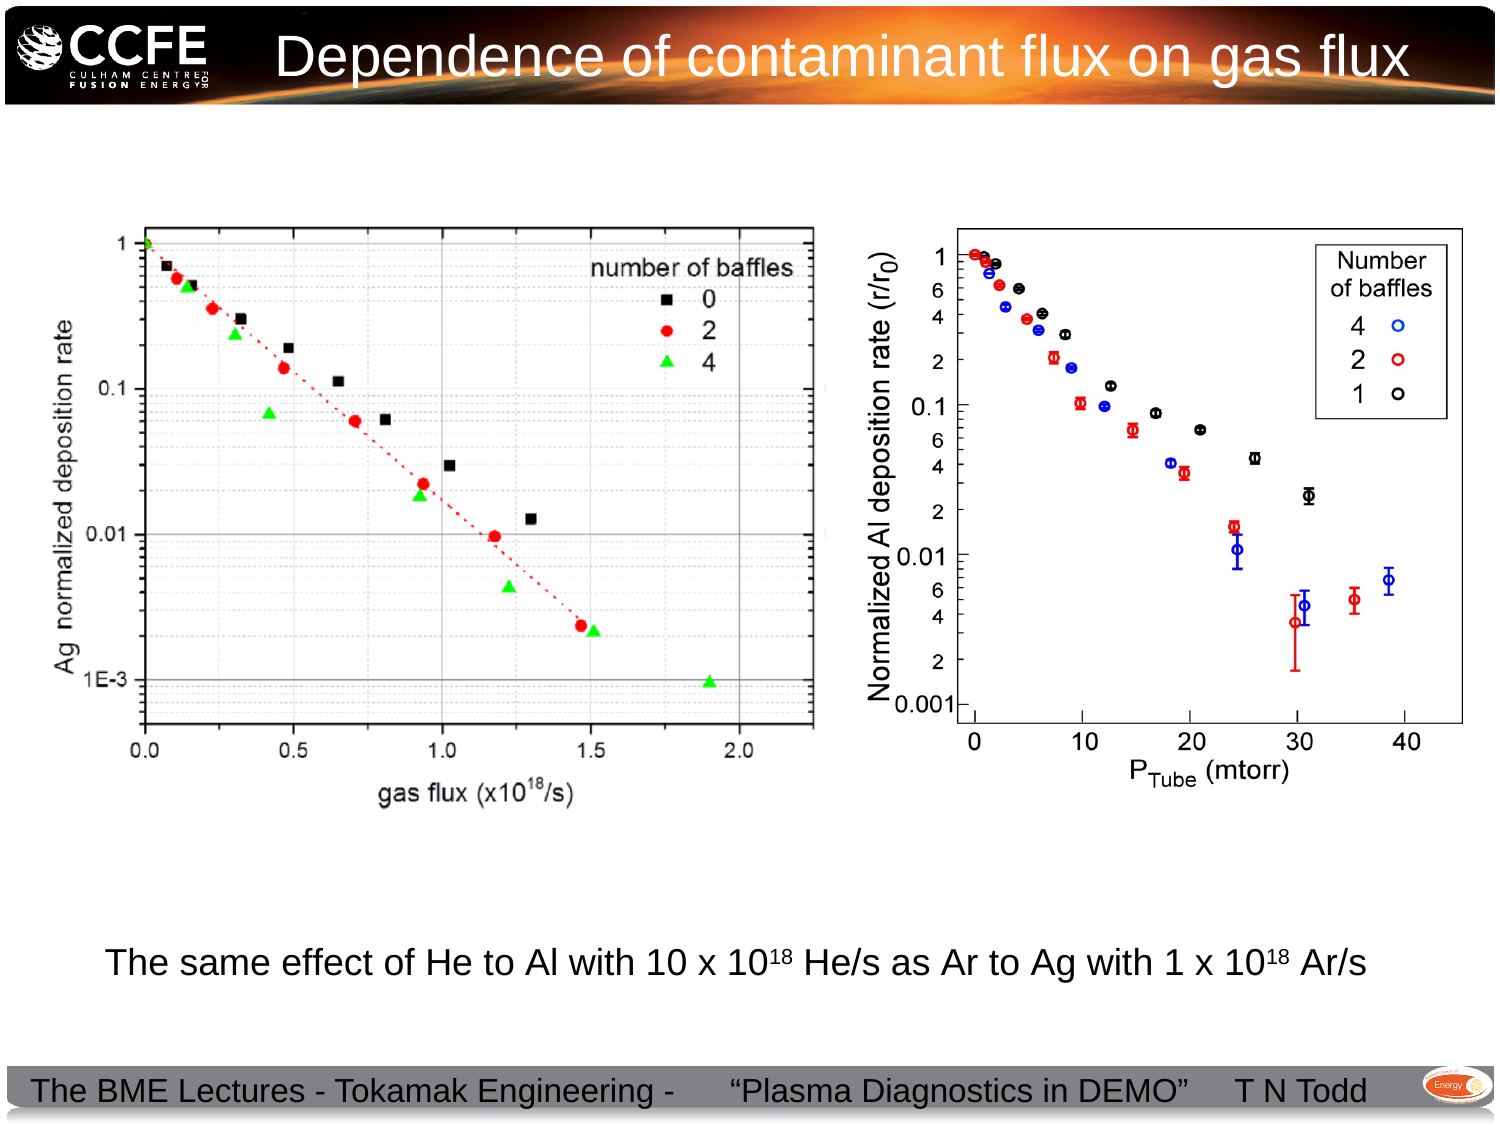

Dependence of contaminant flux on gas flux
The same effect of He to Al with 10 x 1018 He/s as Ar to Ag with 1 x 1018 Ar/s